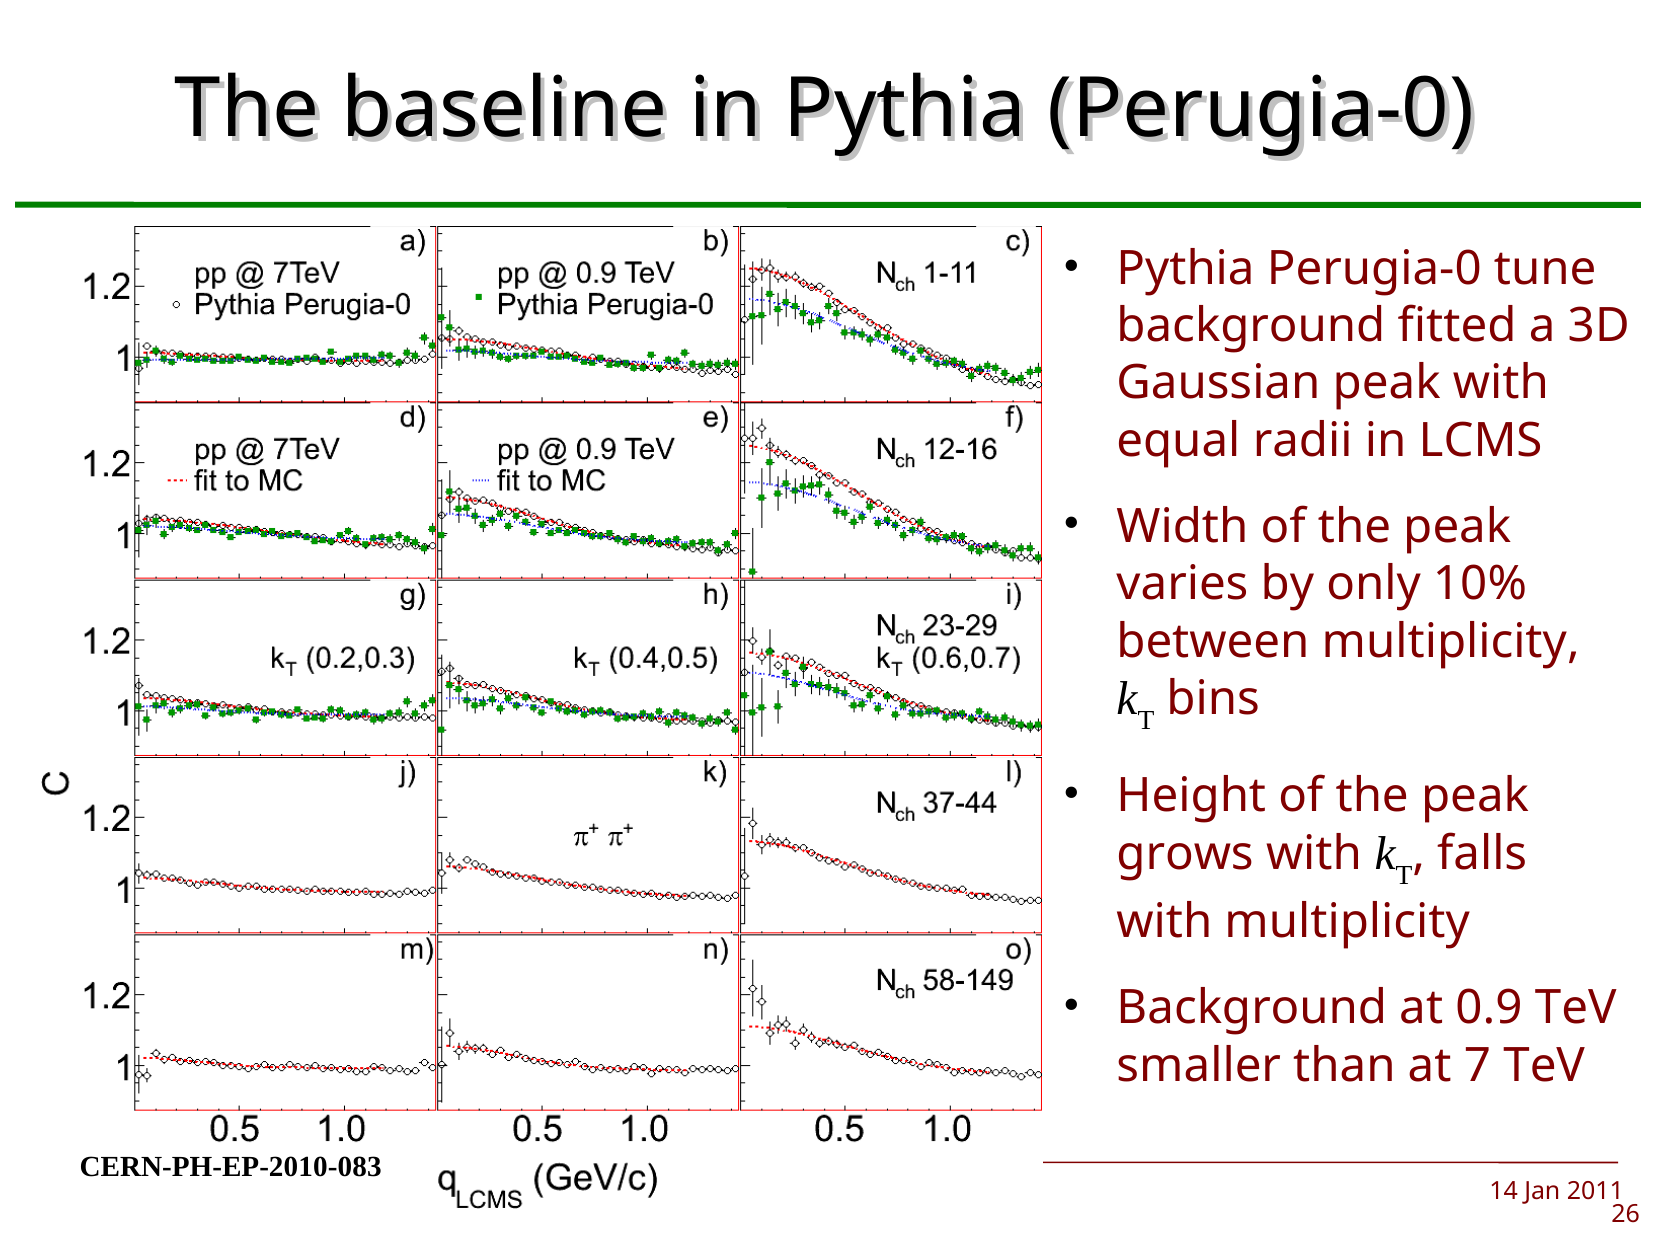

# The baseline in Pythia (Perugia-0)
Pythia Perugia-0 tune background fitted a 3D Gaussian peak with equal radii in LCMS
Width of the peak varies by only 10% between multiplicity, kT bins
Height of the peak grows with kT, falls with multiplicity
Background at 0.9 TeV smaller than at 7 TeV
CERN-PH-EP-2010-083